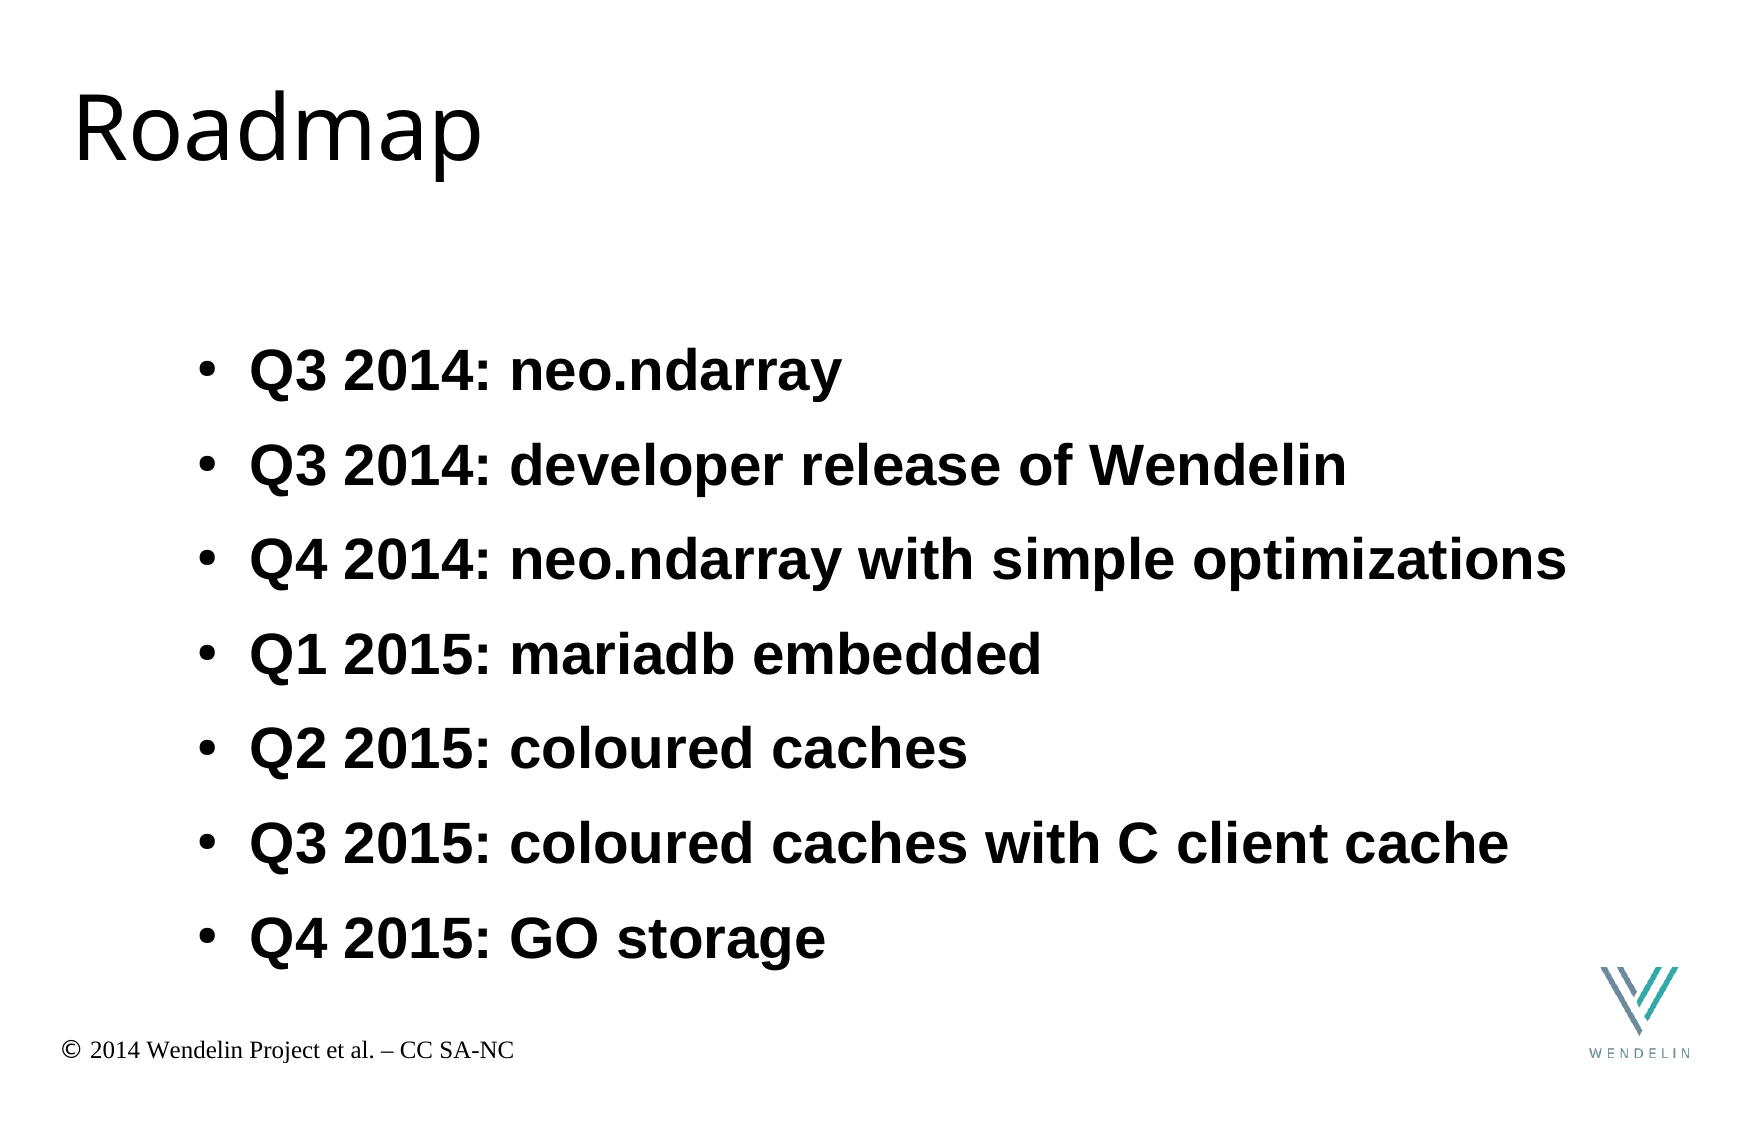

# Roadmap
Q3 2014: neo.ndarray
Q3 2014: developer release of Wendelin
Q4 2014: neo.ndarray with simple optimizations
Q1 2015: mariadb embedded
Q2 2015: coloured caches
Q3 2015: coloured caches with C client cache
Q4 2015: GO storage